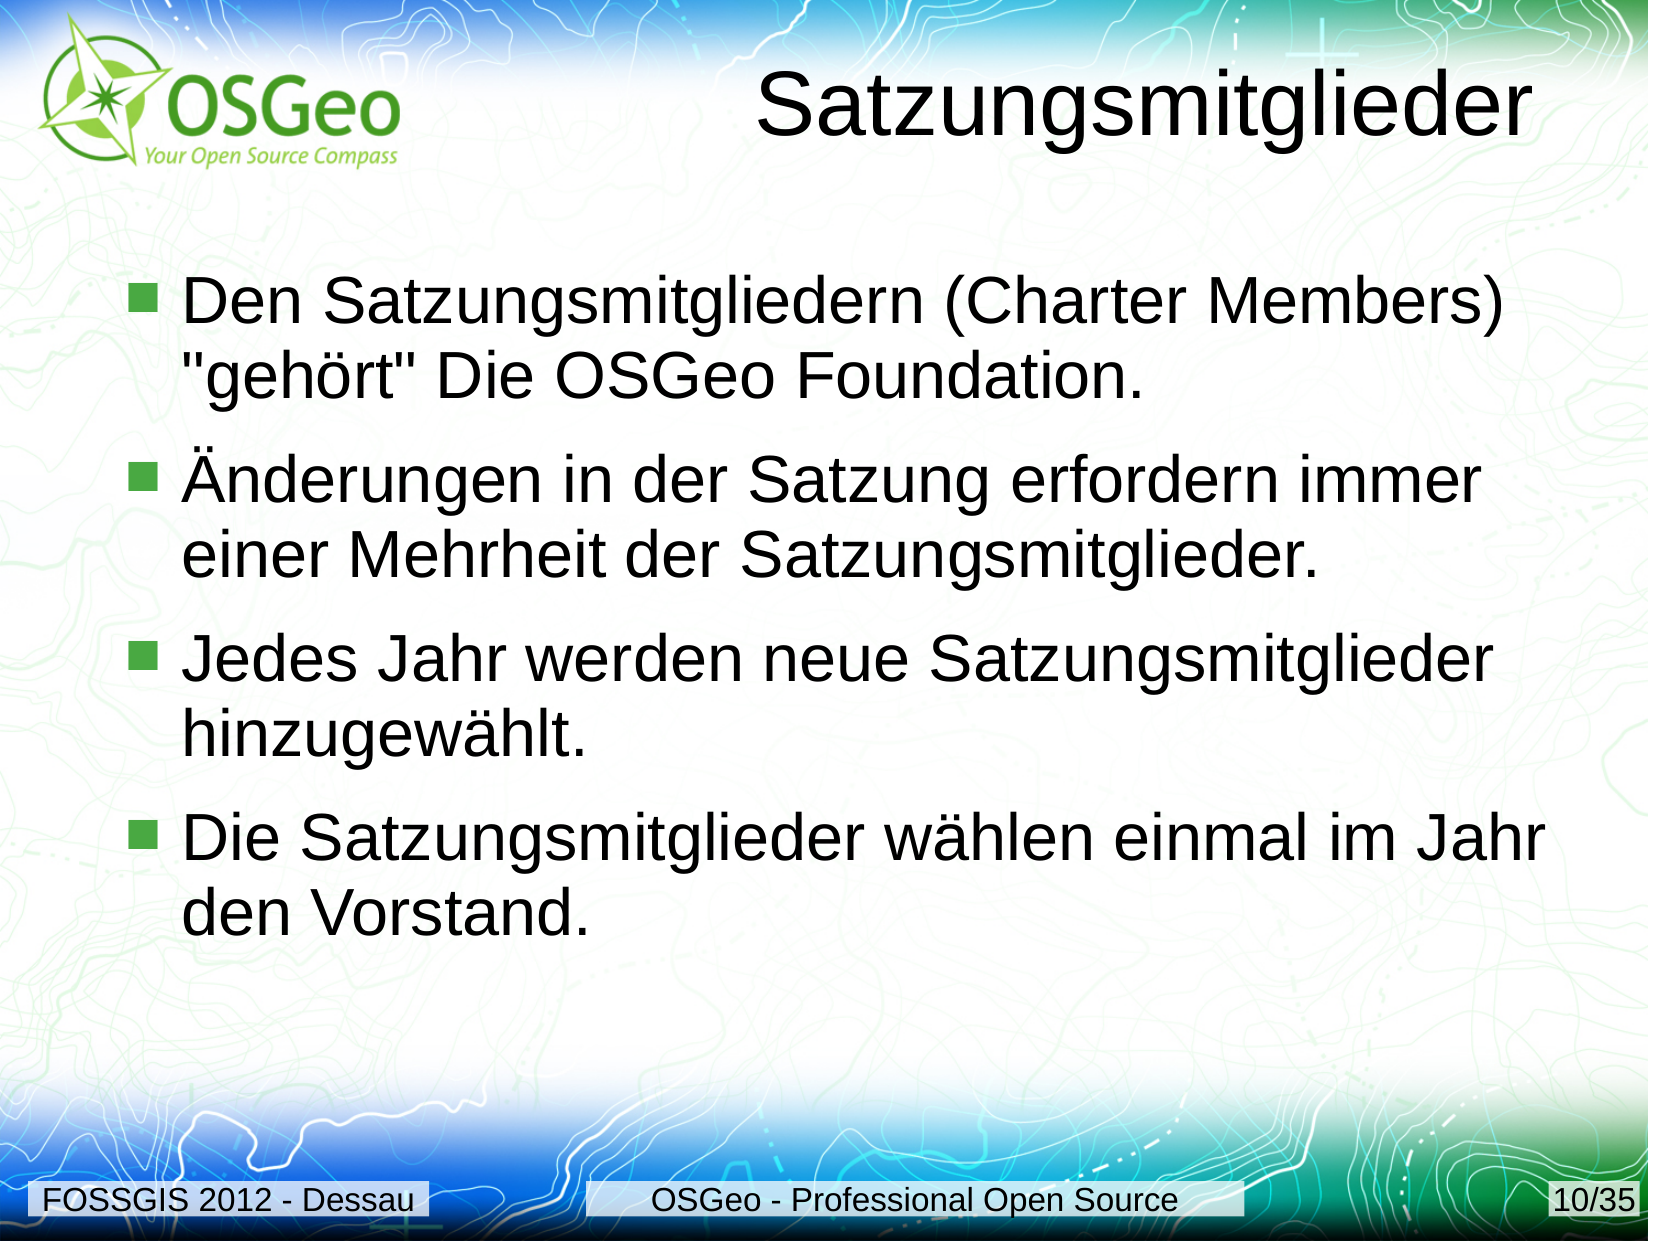

# Satzungsmitglieder
Den Satzungsmitgliedern (Charter Members) "gehört" Die OSGeo Foundation.
Änderungen in der Satzung erfordern immer einer Mehrheit der Satzungsmitglieder.
Jedes Jahr werden neue Satzungsmitglieder hinzugewählt.
Die Satzungsmitglieder wählen einmal im Jahr den Vorstand.
FOSSGIS 2012 - Dessau
OSGeo - Professional Open Source
10